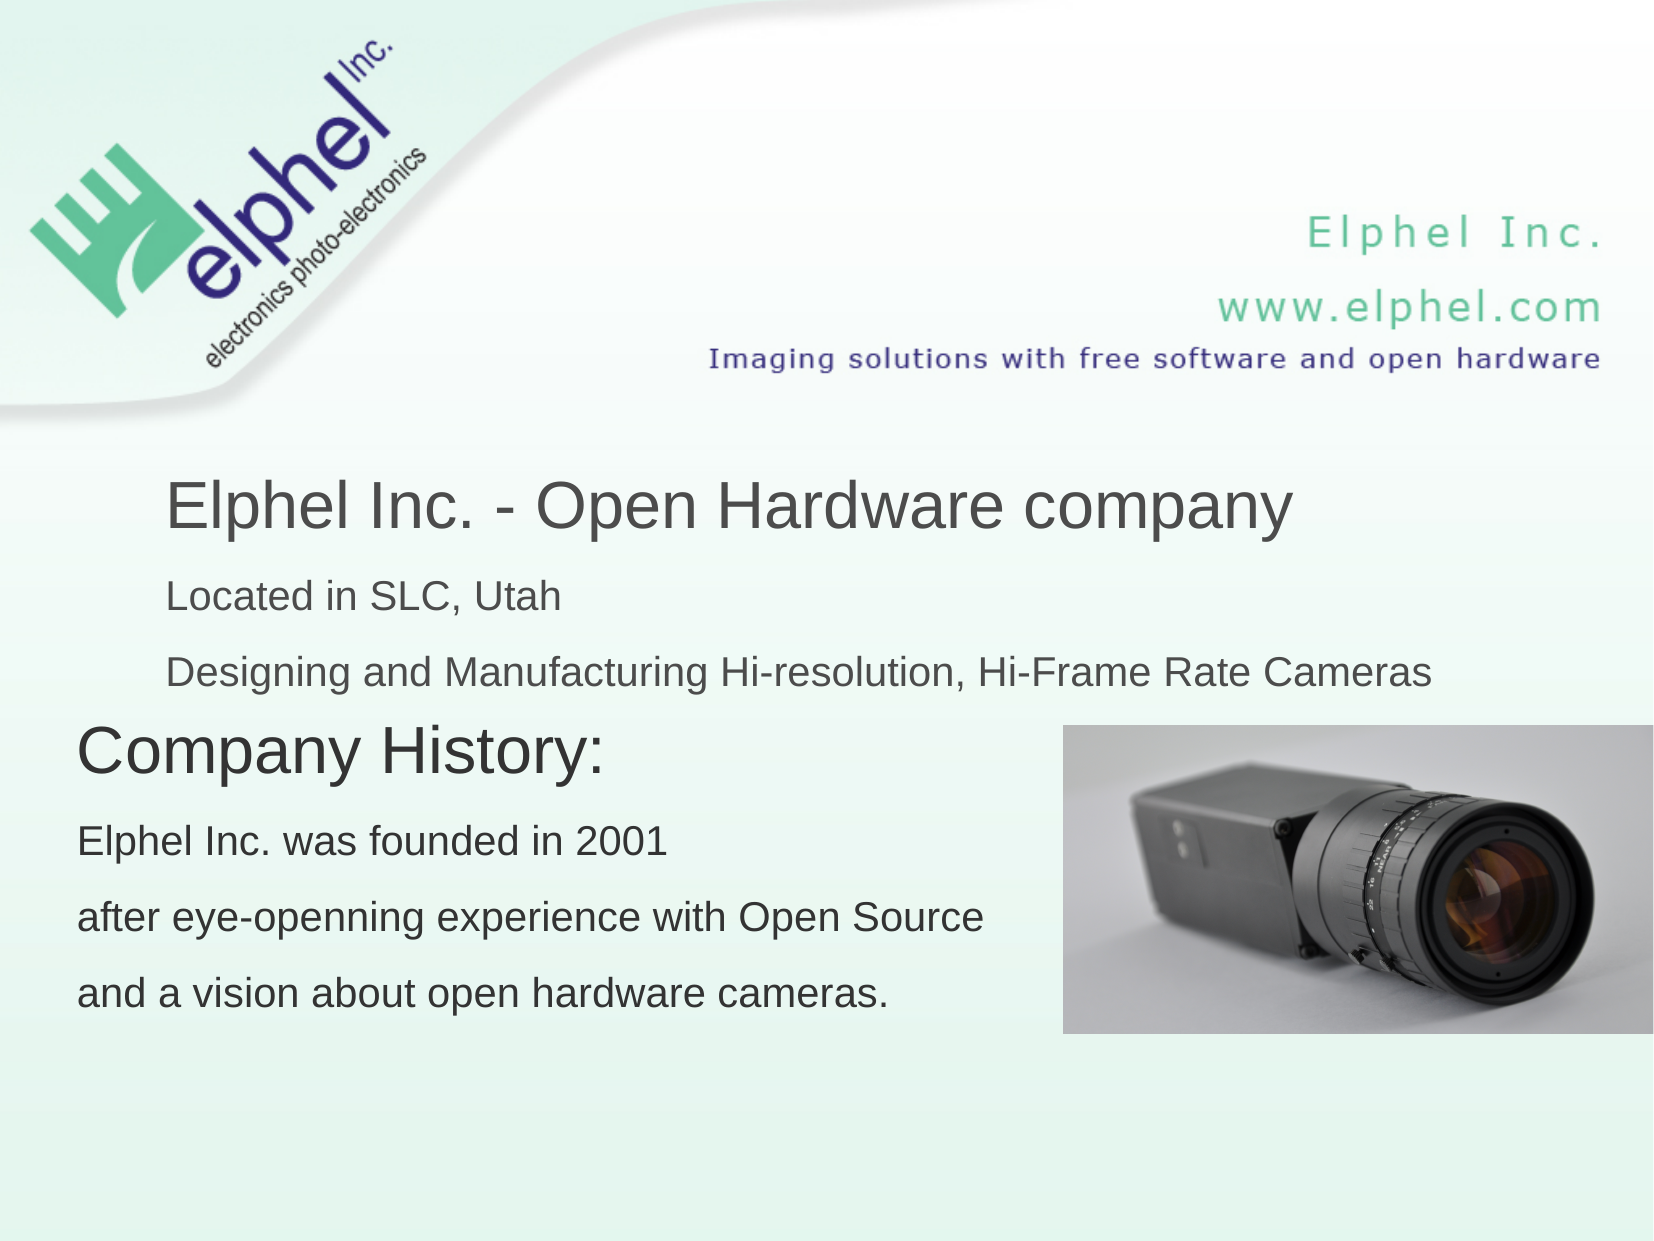

Elphel Inc. - Open Hardware company
Located in SLC, Utah
Designing and Manufacturing Hi-resolution, Hi-Frame Rate Cameras
# Company History:
Elphel Inc. was founded in 2001
after eye-openning experience with Open Source
and a vision about open hardware cameras.